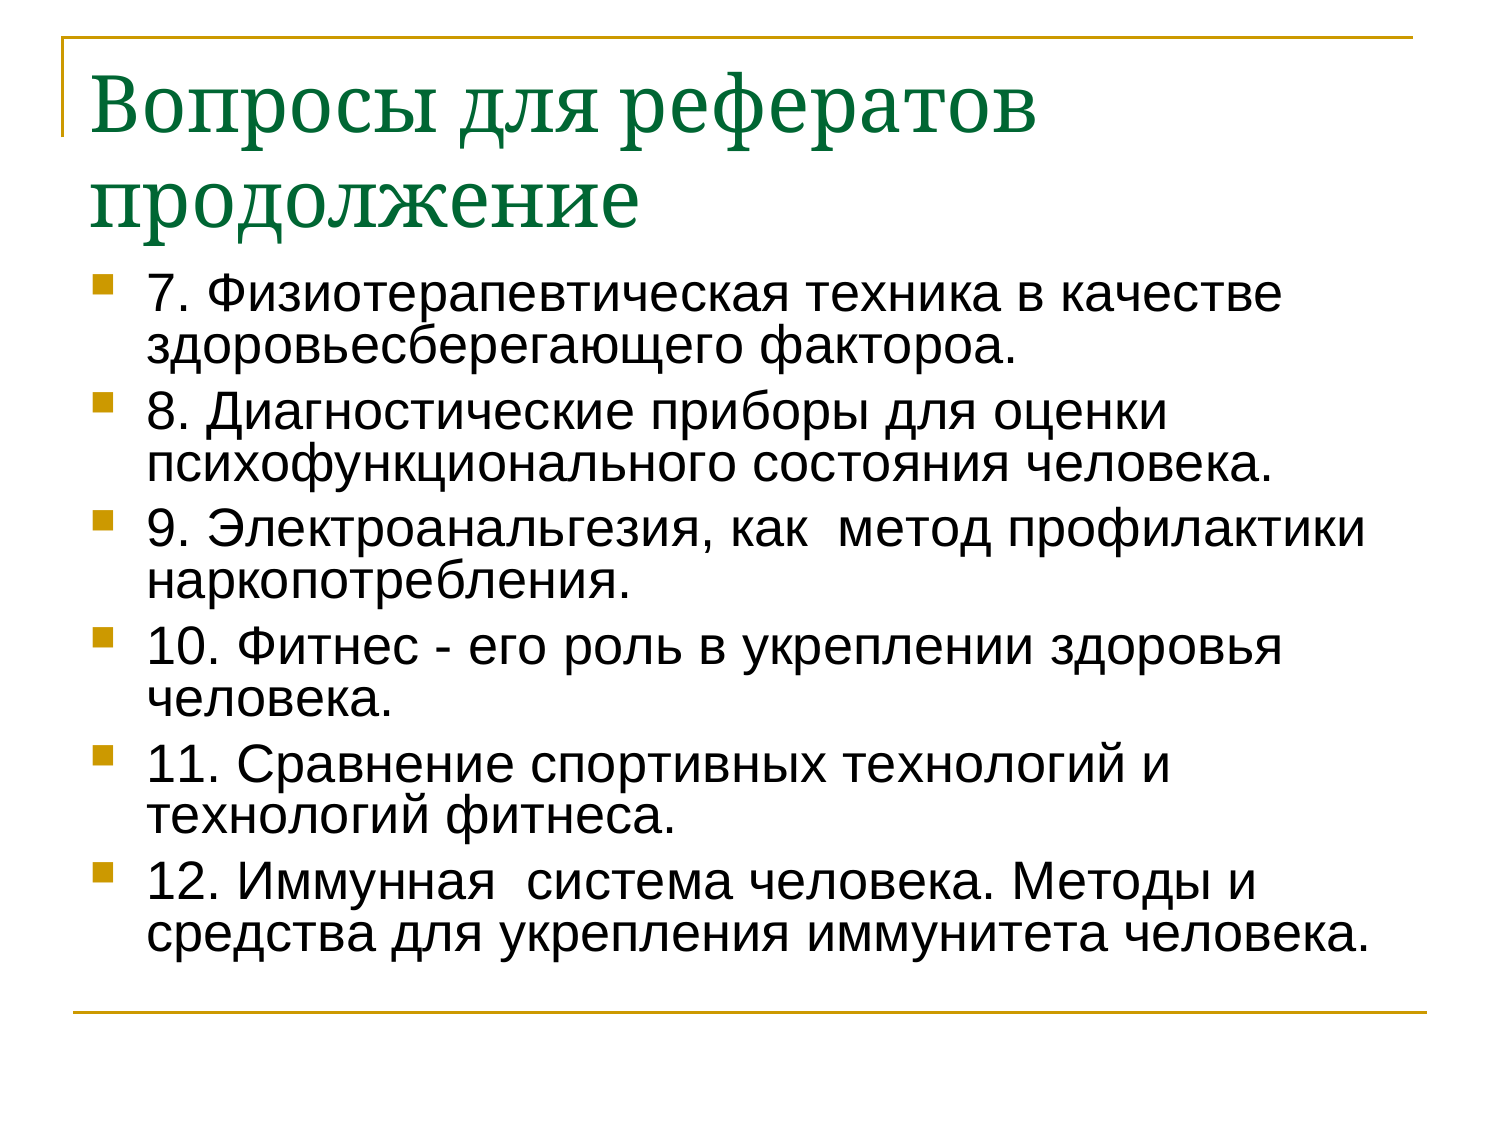

# Вопросы для рефератов продолжение
7. Физиотерапевтическая техника в качестве здоровьесберегающего фактороа.
8. Диагностические приборы для оценки психофункционального состояния человека.
9. Электроанальгезия, как метод профилактики наркопотребления.
10. Фитнес - его роль в укреплении здоровья человека.
11. Сравнение спортивных технологий и технологий фитнеса.
12. Иммунная система человека. Методы и средства для укрепления иммунитета человека.